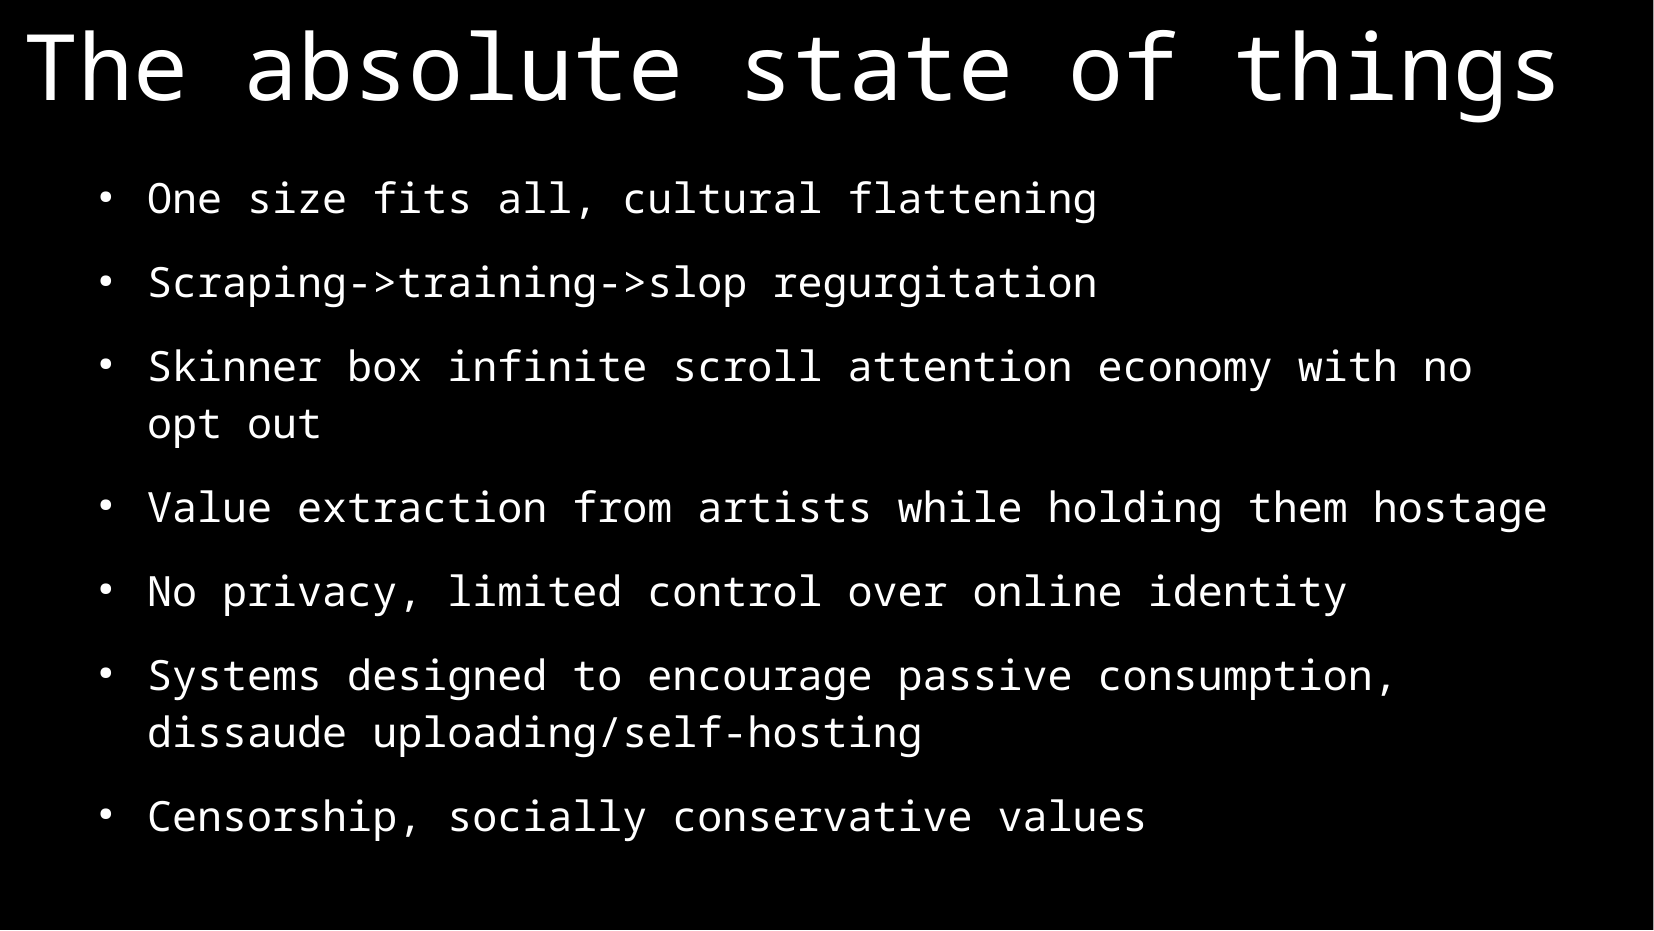

# The absolute state of things
One size fits all, cultural flattening
Scraping->training->slop regurgitation
Skinner box infinite scroll attention economy with no opt out
Value extraction from artists while holding them hostage
No privacy, limited control over online identity
Systems designed to encourage passive consumption, dissaude uploading/self-hosting
Censorship, socially conservative values
8